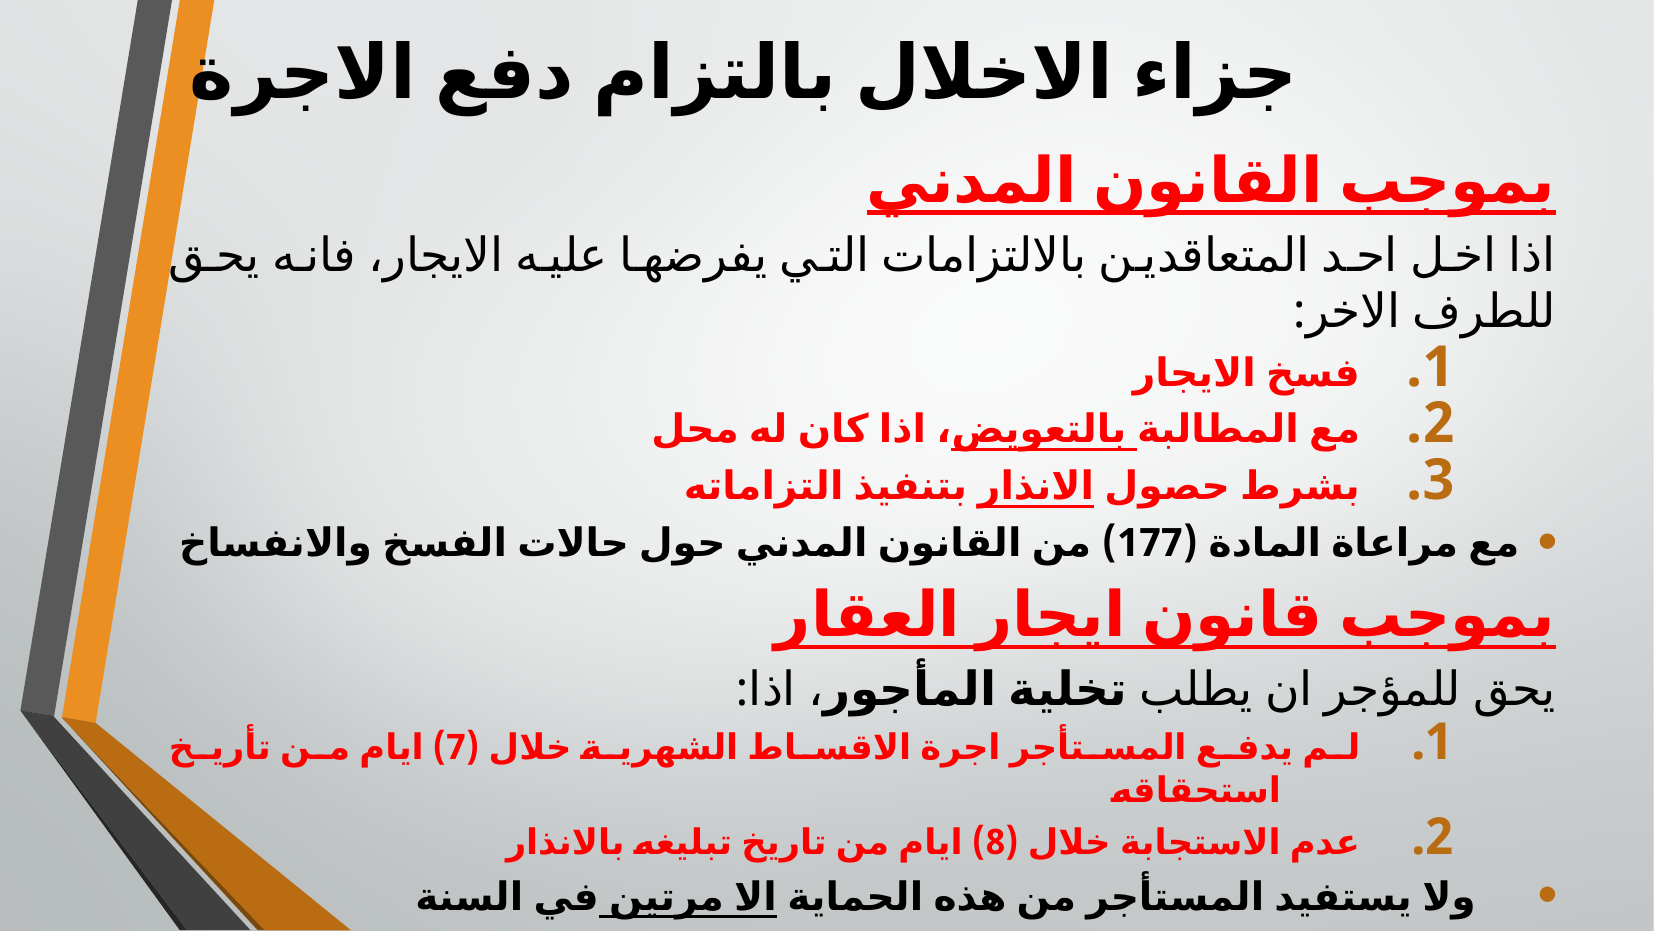

# جزاء الاخلال بالتزام دفع الاجرة
بموجب القانون المدني
اذا اخل احد المتعاقدين بالالتزامات التي يفرضها عليه الايجار، فانه يحق للطرف الاخر:
فسخ الايجار
مع المطالبة بالتعويض، اذا كان له محل
بشرط حصول الانذار بتنفيذ التزاماته
مع مراعاة المادة (177) من القانون المدني حول حالات الفسخ والانفساخ
بموجب قانون ايجار العقار
يحق للمؤجر ان يطلب تخلية المأجور، اذا:
لم يدفع المستأجر اجرة الاقساط الشهرية خلال (7) ايام من تأريخ استحقاقه
عدم الاستجابة خلال (8) ايام من تاريخ تبليغه بالانذار
ولا يستفيد المستأجر من هذه الحماية الا مرتين في السنة